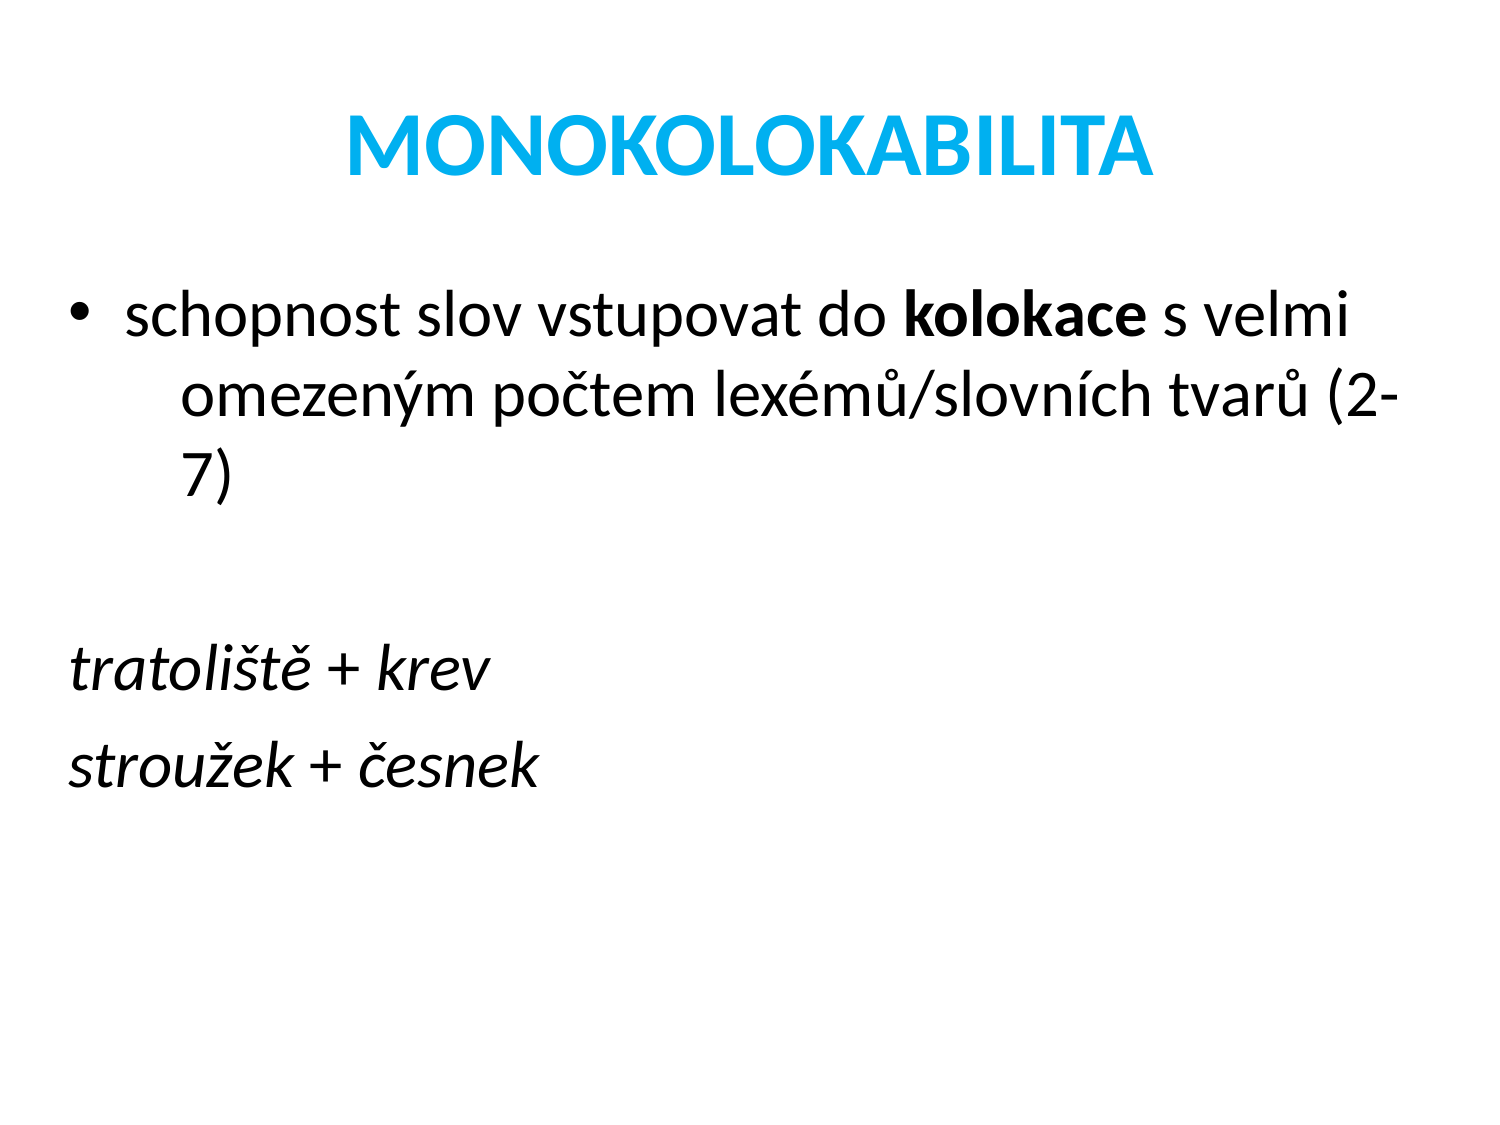

# MONOKOLOKABILITA
schopnost slov vstupovat do kolokace s velmi omezeným počtem lexémů/slovních tvarů (2-7)
tratoliště + krev
stroužek + česnek